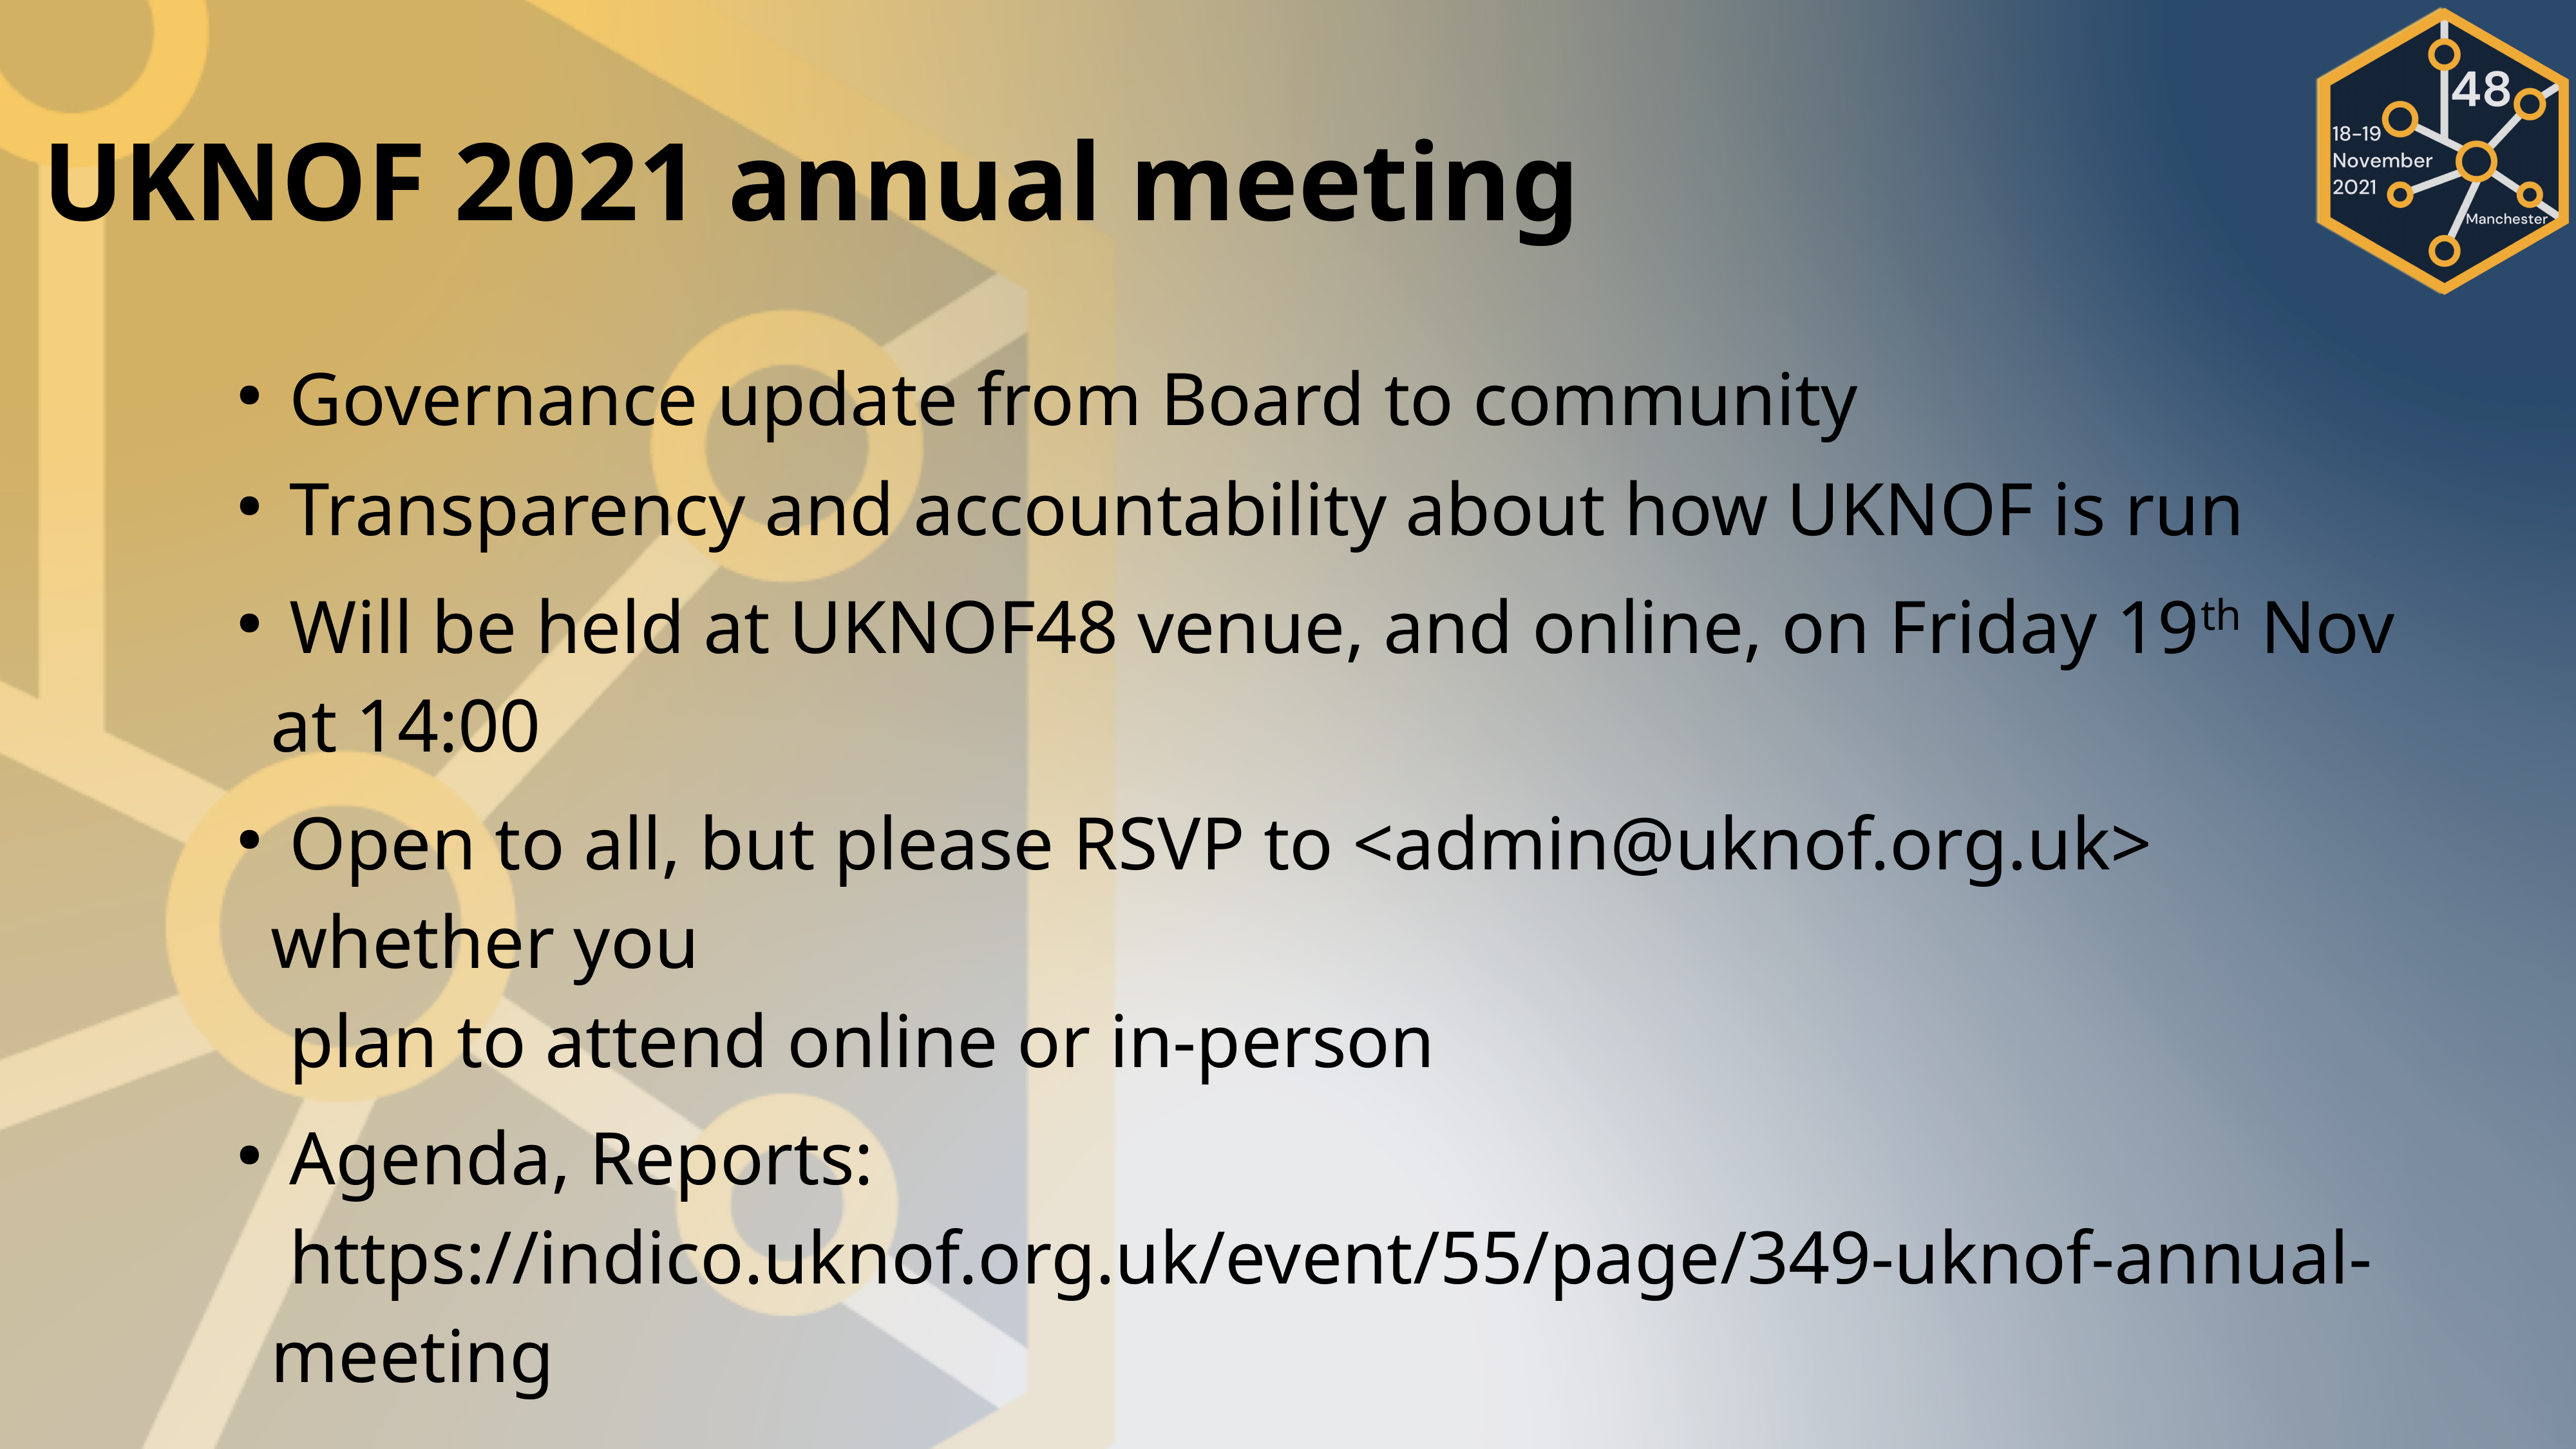

# UKNOF 2021 annual meeting
 Governance update from Board to community
 Transparency and accountability about how UKNOF is run
 Will be held at UKNOF48 venue, and online, on Friday 19th Nov at 14:00
 Open to all, but please RSVP to <admin@uknof.org.uk> whether you
 plan to attend online or in-person
 Agenda, Reports:
 https://indico.uknof.org.uk/event/55/page/349-uknof-annual-meeting